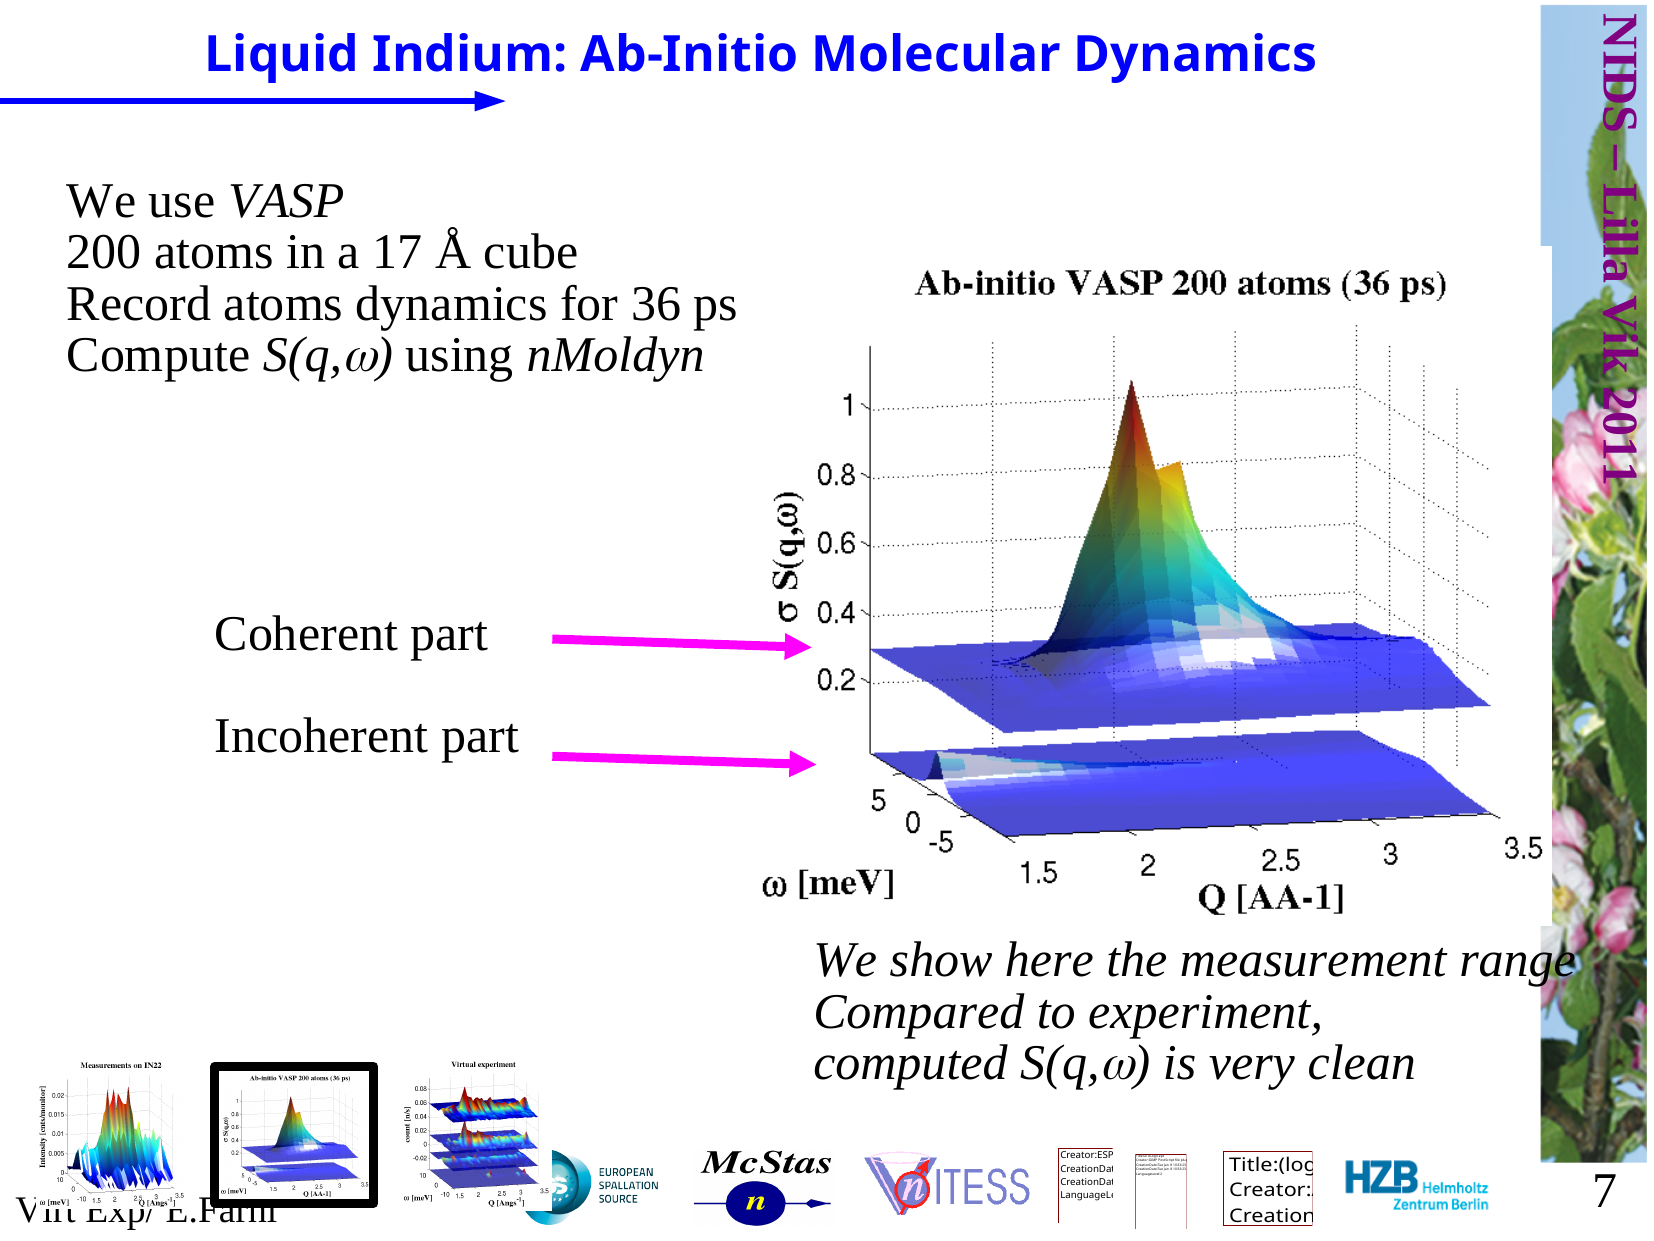

Liquid Indium: Ab-Initio Molecular Dynamics
We use VASP
200 atoms in a 17 Å cube
Record atoms dynamics for 36 ps
Compute S(q,) using nMoldyn
Coherent part
Incoherent part
We show here the measurement range
Compared to experiment,
computed S(q,) is very clean